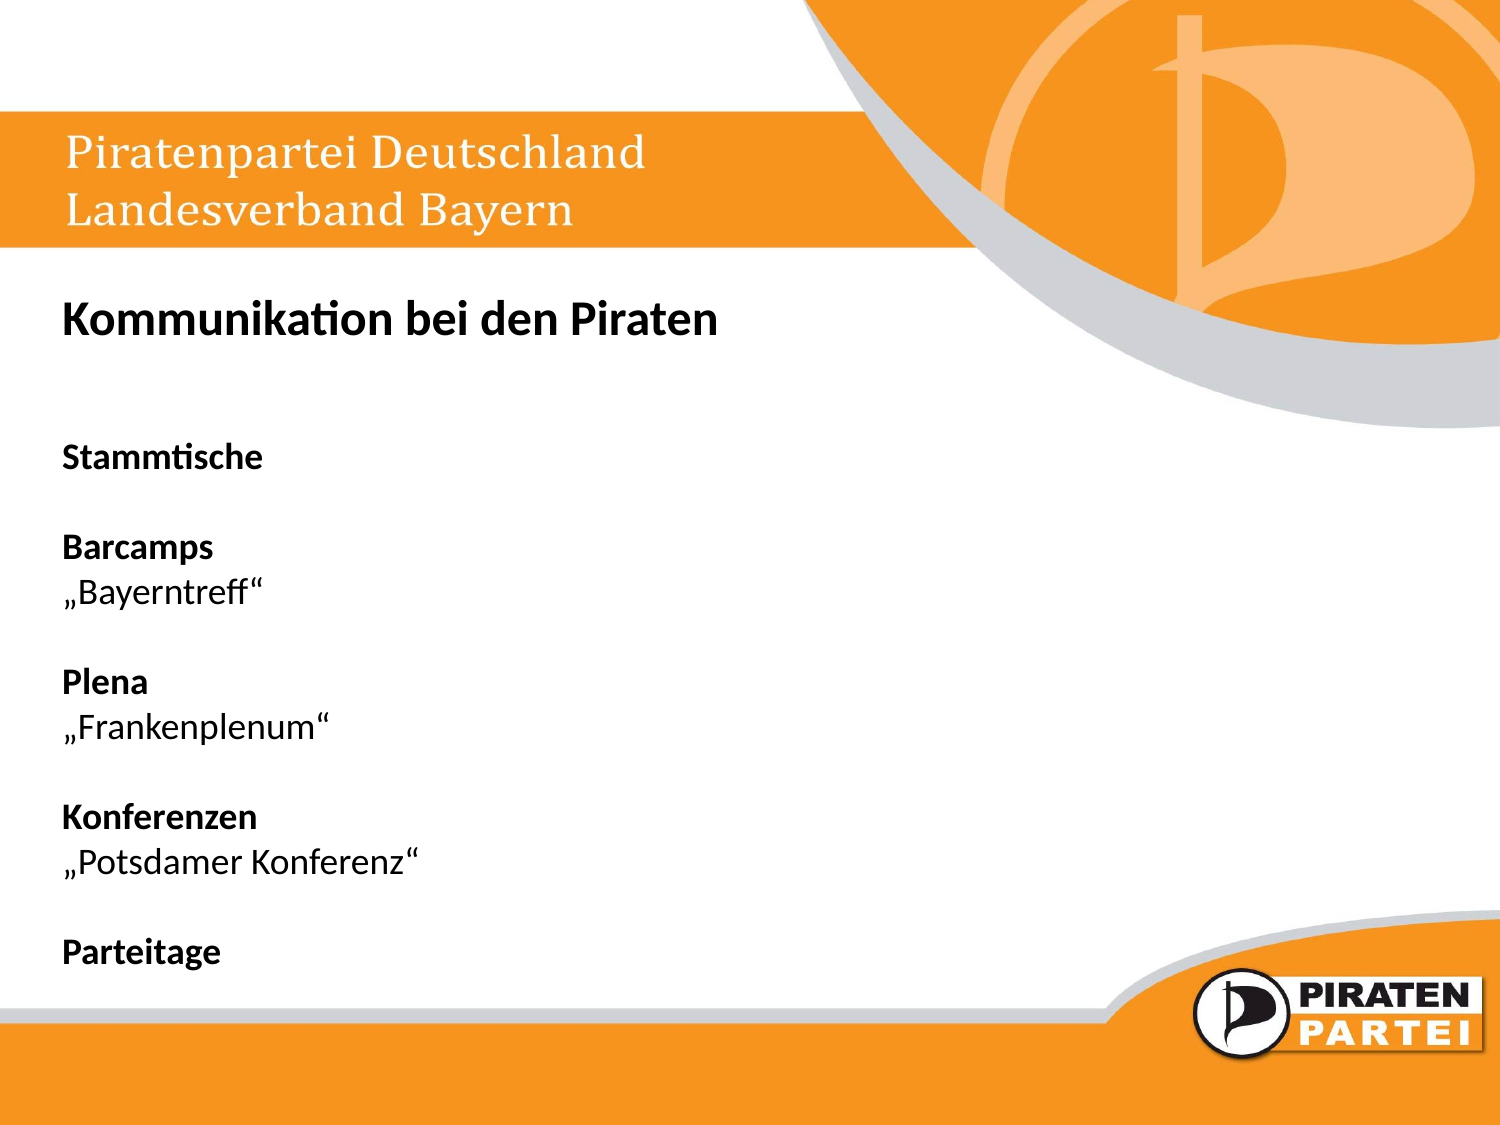

Kommunikation bei den Piraten
Stammtische
Barcamps
„Bayerntreff“
Plena
„Frankenplenum“
Konferenzen
„Potsdamer Konferenz“
Parteitage